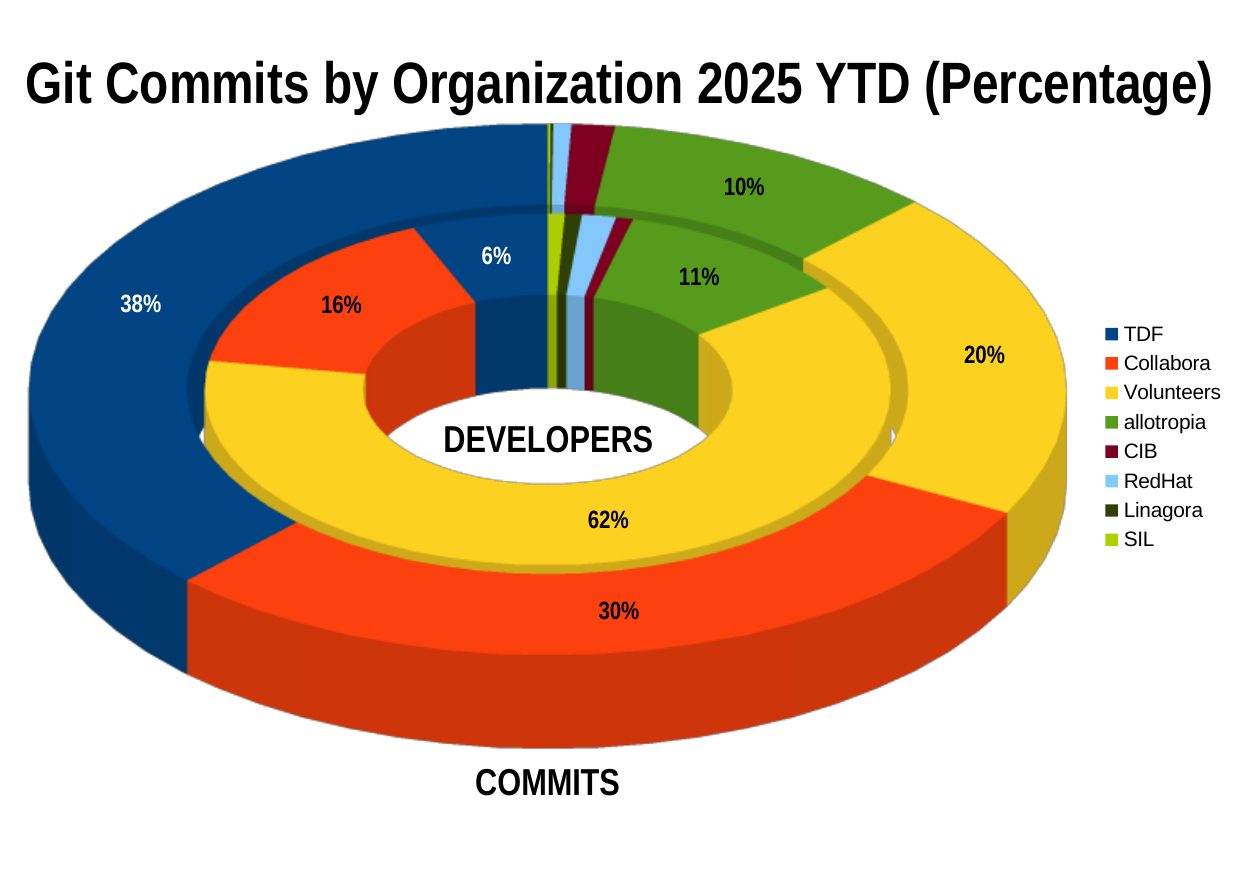

Git Commits by Organization 2025 YTD (Percentage)
DEVELOPERS
COMMITS